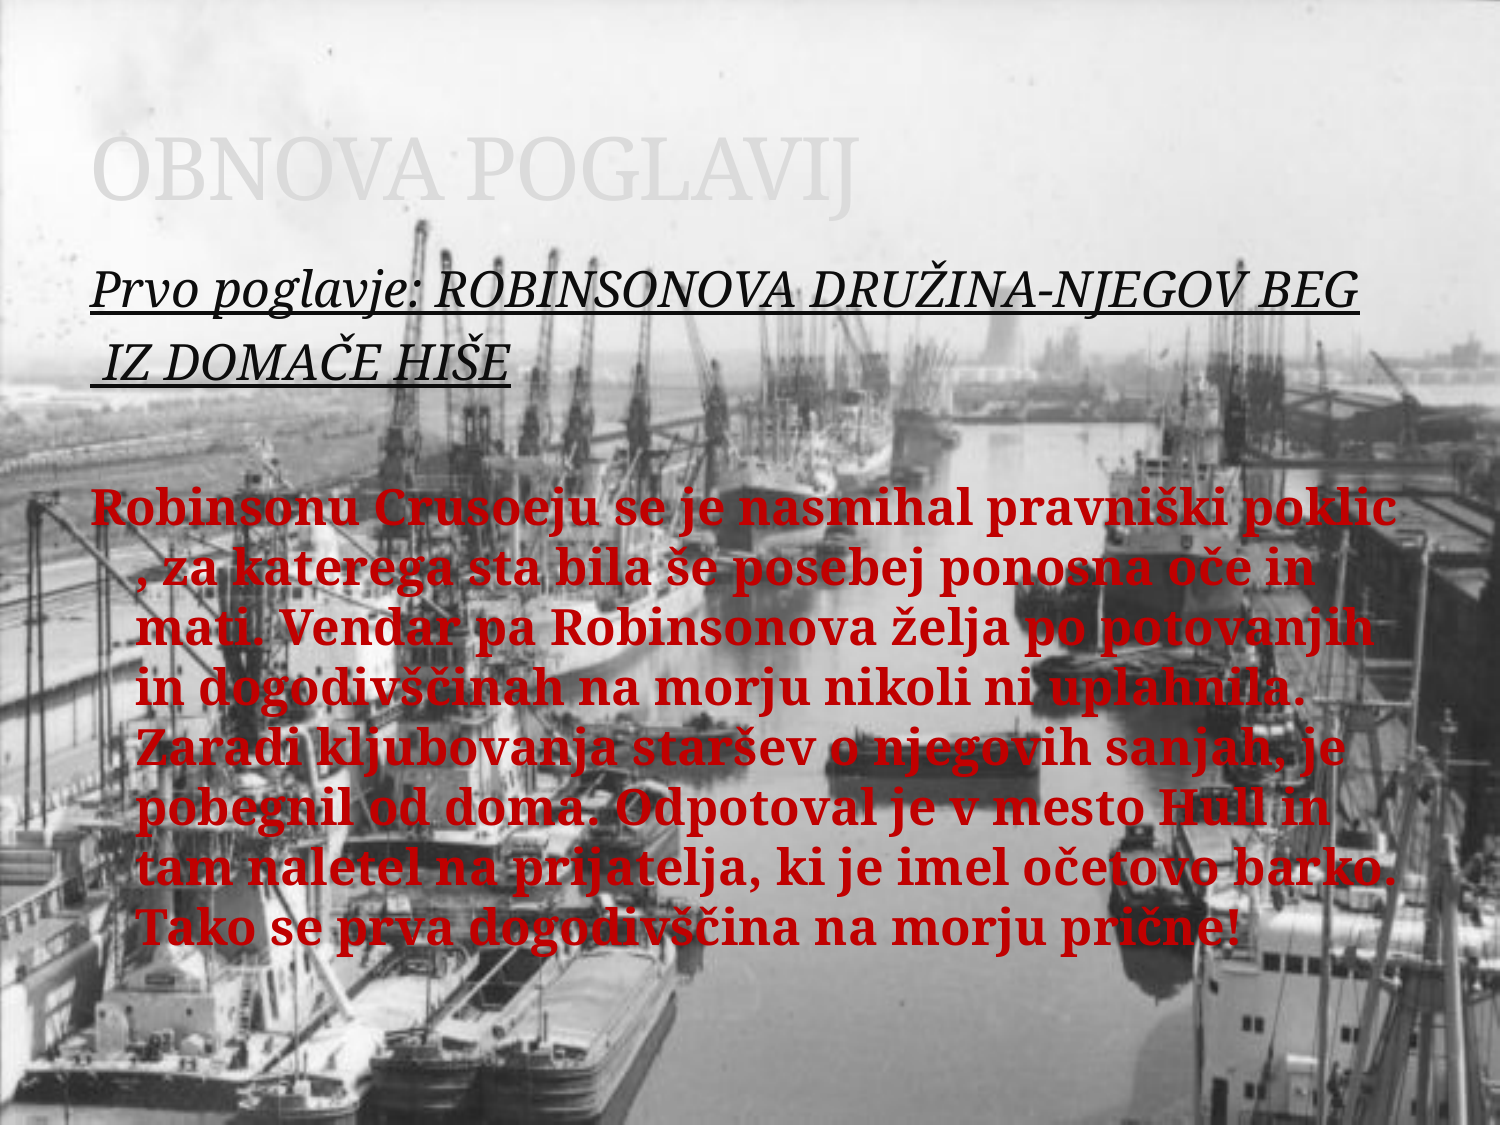

OBNOVA POGLAVIJ
# Prvo poglavje: ROBINSONOVA DRUŽINA-NJEGOV BEG
 IZ DOMAČE HIŠE
Robinsonu Crusoeju se je nasmihal pravniški poklic , za katerega sta bila še posebej ponosna oče in mati. Vendar pa Robinsonova želja po potovanjih in dogodivščinah na morju nikoli ni uplahnila. Zaradi kljubovanja staršev o njegovih sanjah, je pobegnil od doma. Odpotoval je v mesto Hull in tam naletel na prijatelja, ki je imel očetovo barko. Tako se prva dogodivščina na morju prične!